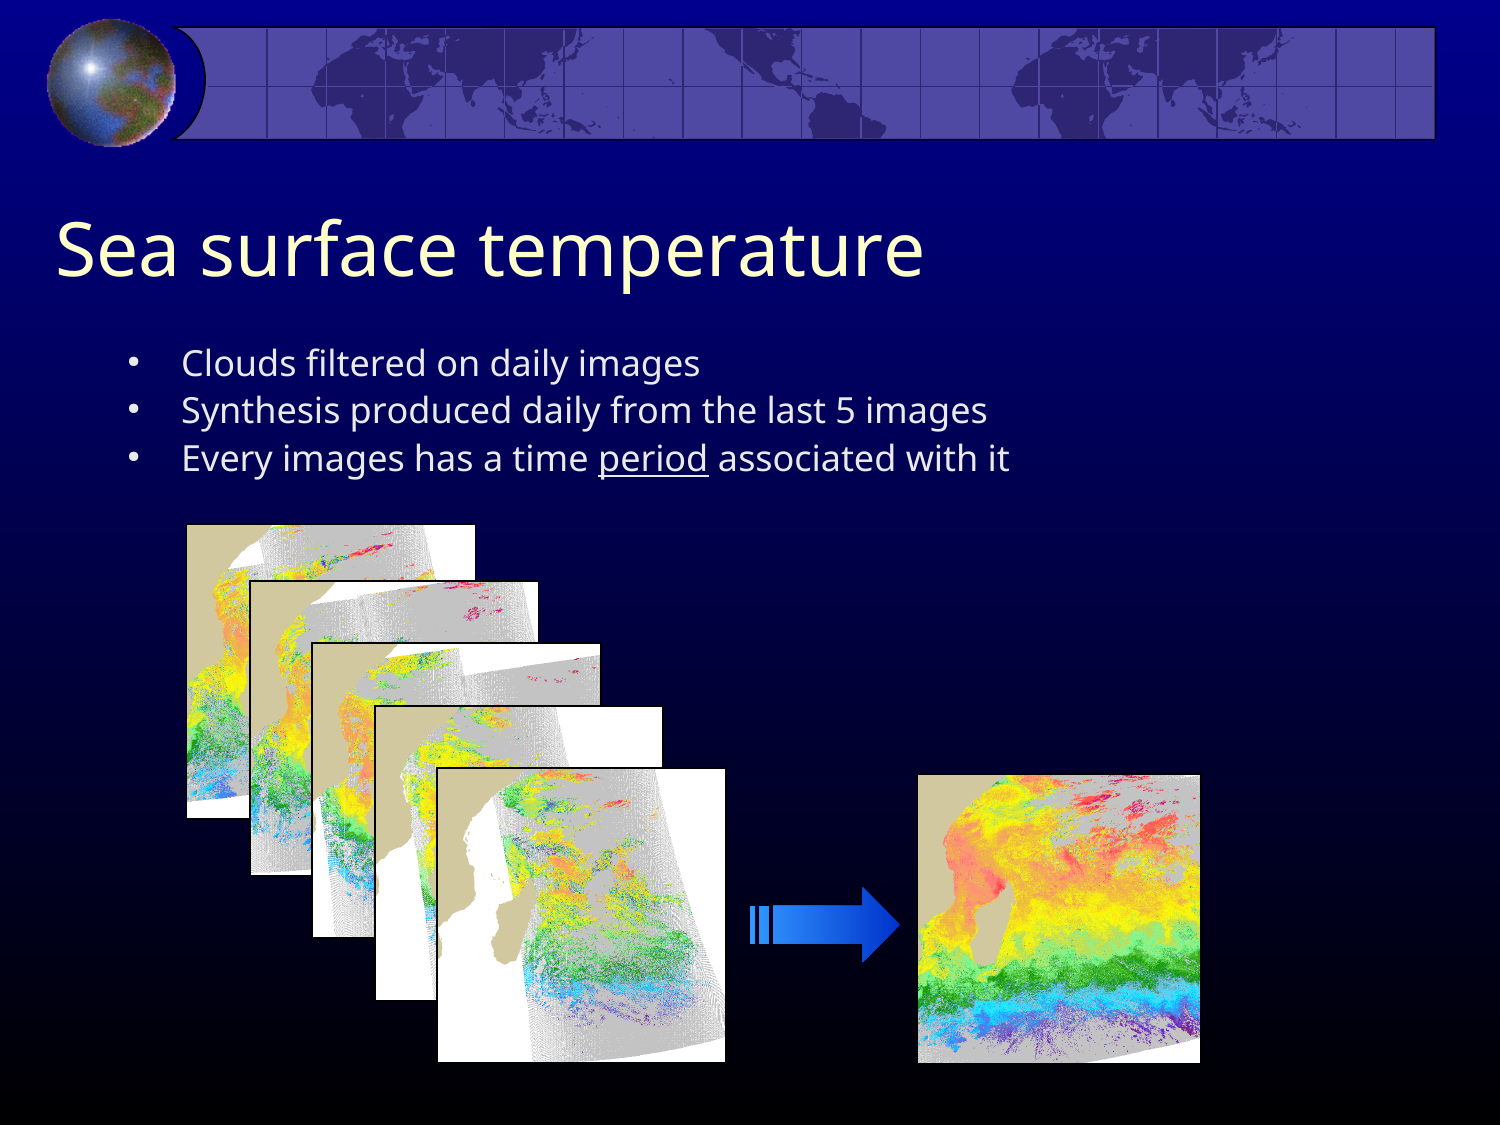

# Sea surface temperature
Clouds filtered on daily images
Synthesis produced daily from the last 5 images
Every images has a time period associated with it